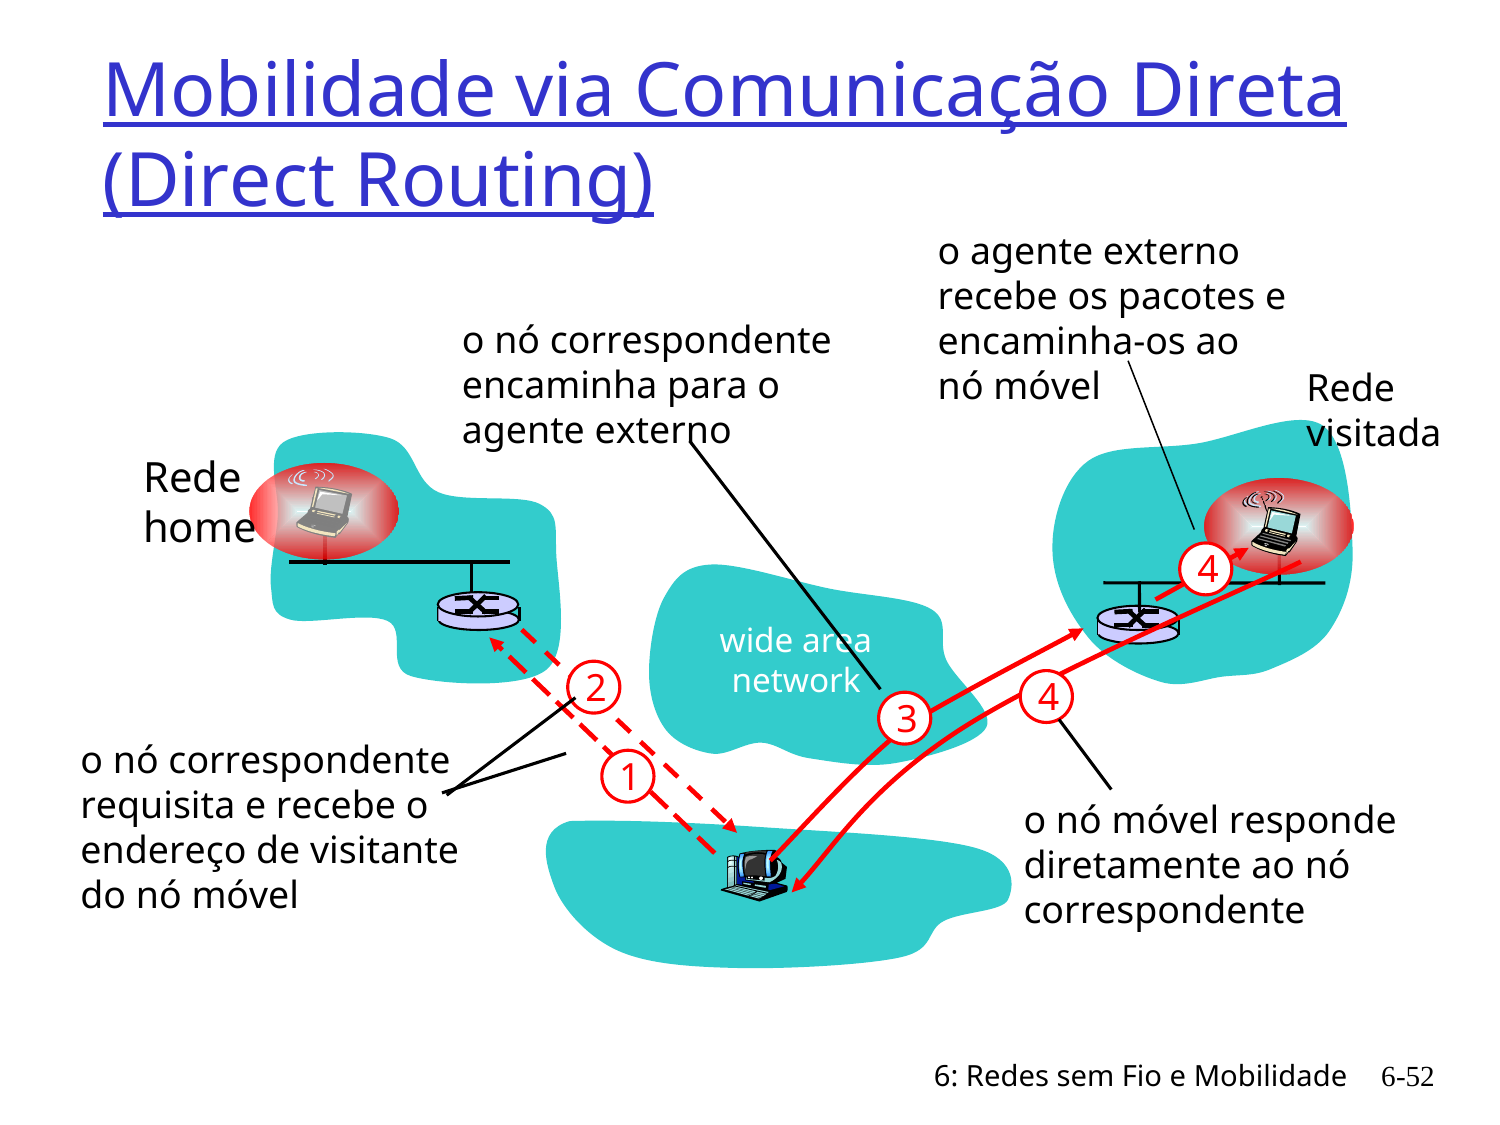

Mobilidade via Comunicação Direta (Direct Routing)
o agente externo recebe os pacotes e encaminha-os ao nó móvel
o nó correspondente encaminha para o agente externo
Rede
visitada
Rede
home
4
wide area network
2
4
3
o nó móvel responde diretamente ao nó correspondente
o nó correspondente requisita e recebe o endereço de visitante do nó móvel
1
6: Redes sem Fio e Mobilidade